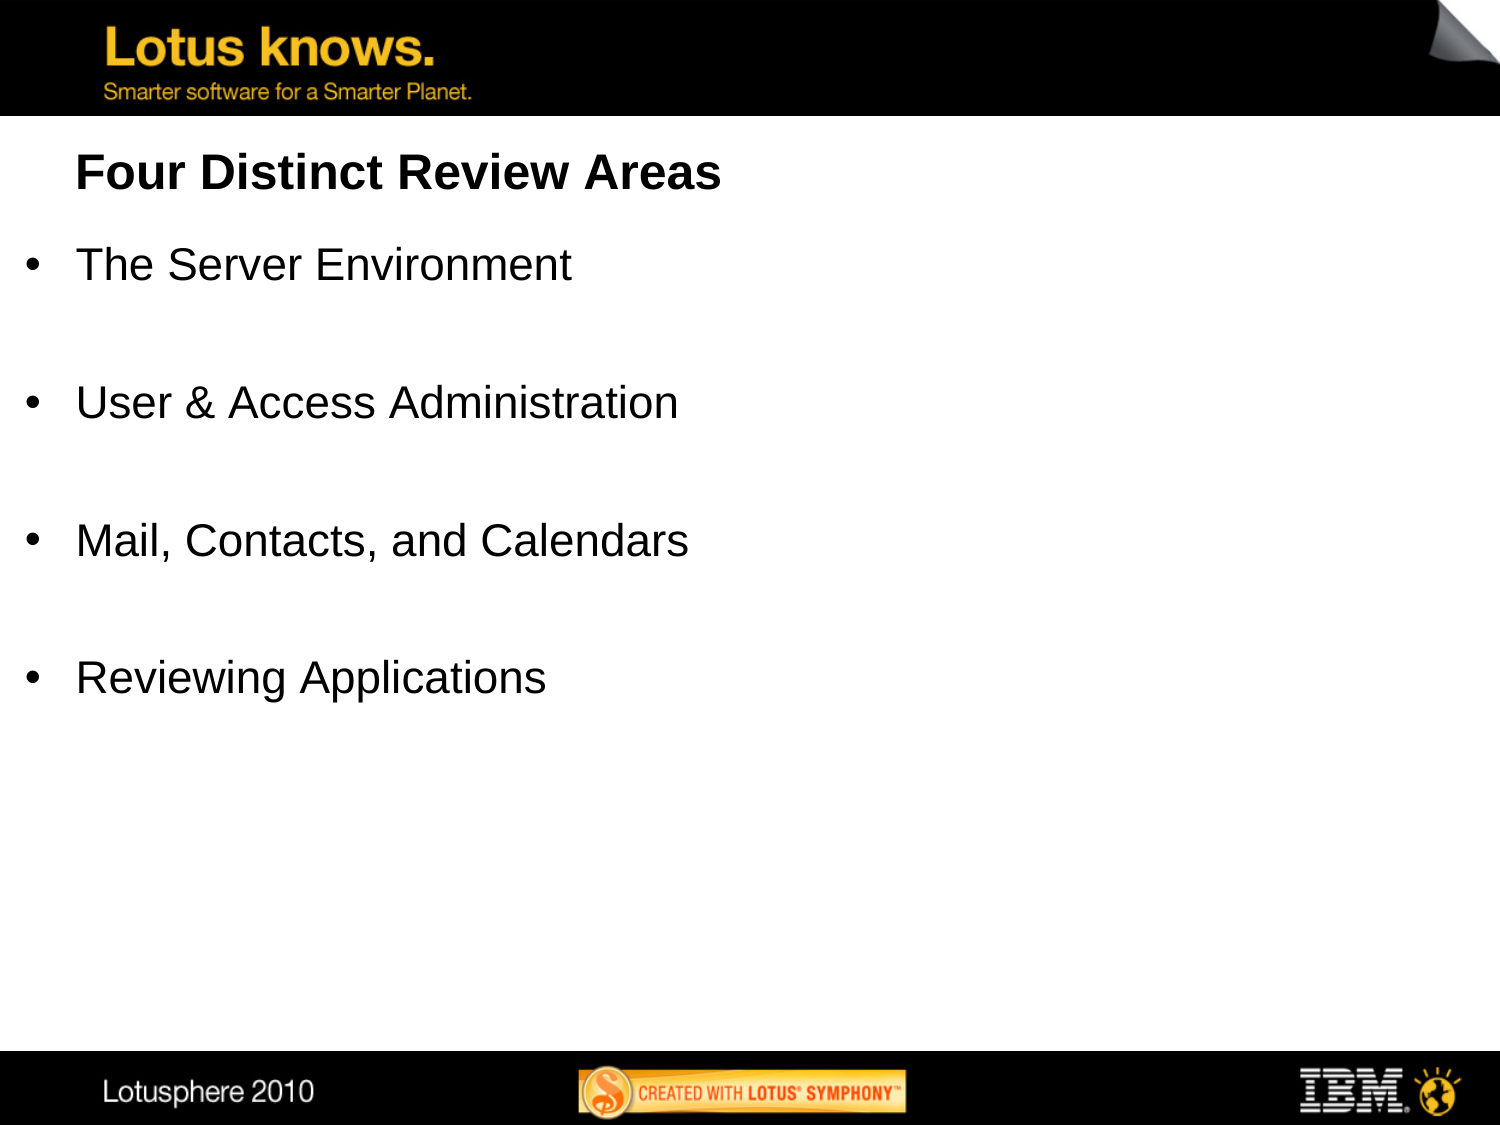

# Four Distinct Review Areas
The Server Environment
User & Access Administration
Mail, Contacts, and Calendars
Reviewing Applications